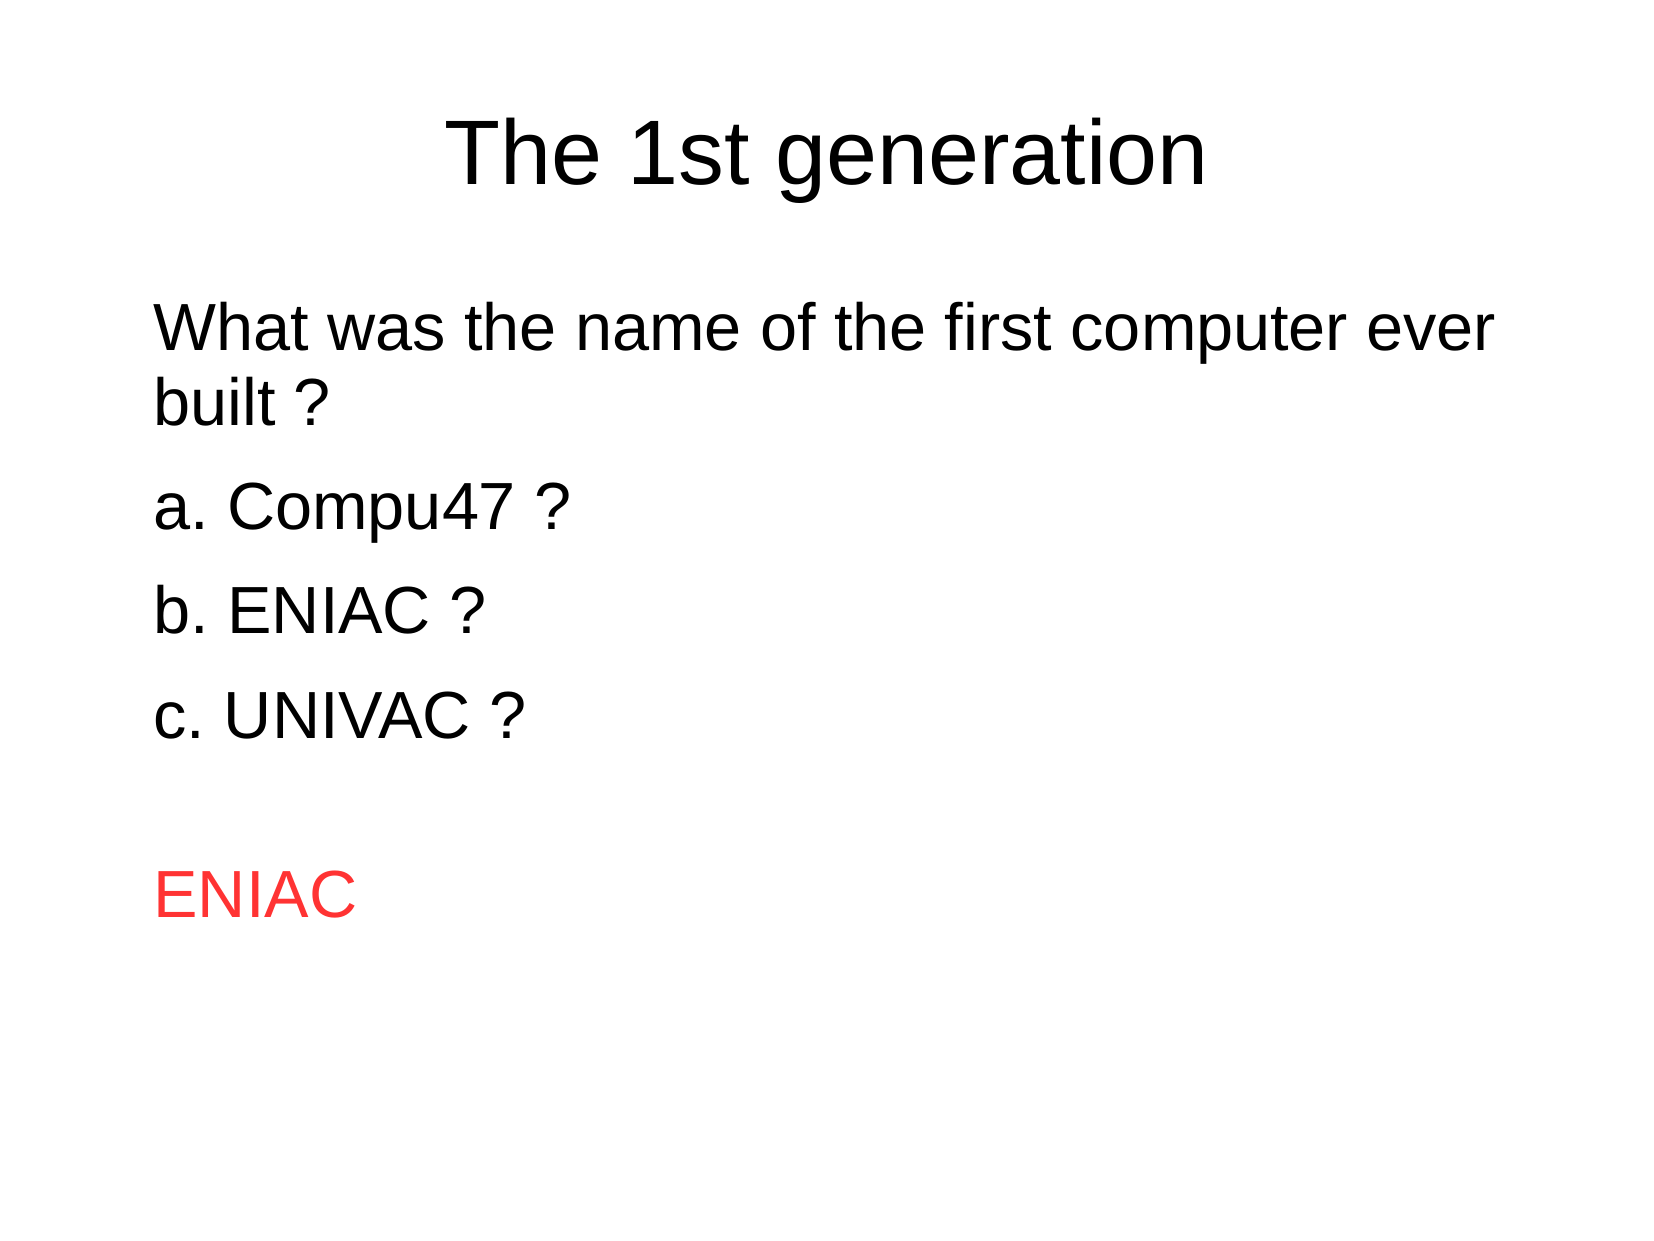

# The 1st generation
What was the name of the first computer ever built ?
a. Compu47 ?
b. ENIAC ?
c. UNIVAC ?
ENIAC